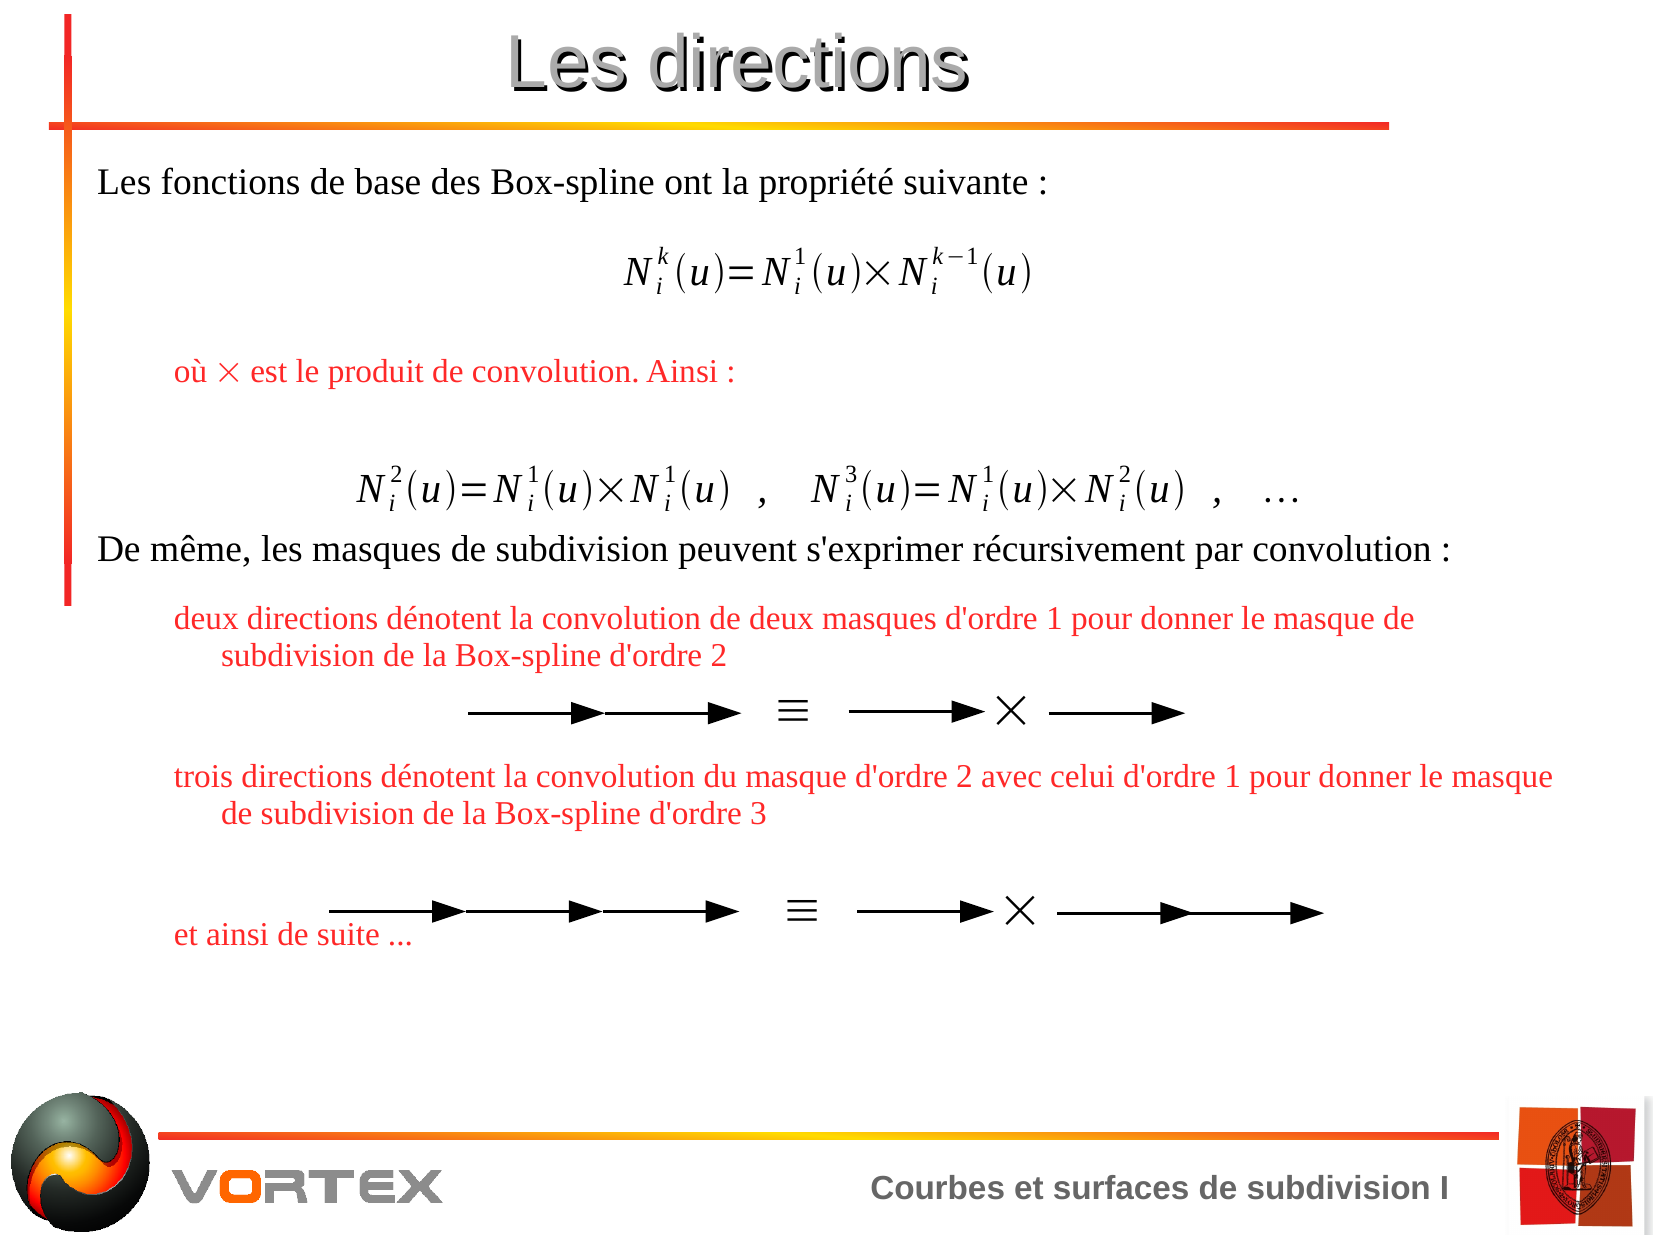

# Les directions
Les fonctions de base des Box-spline ont la propriété suivante :
où  est le produit de convolution. Ainsi :
De même, les masques de subdivision peuvent s'exprimer récursivement par convolution :
deux directions dénotent la convolution de deux masques d'ordre 1 pour donner le masque de subdivision de la Box-spline d'ordre 2
trois directions dénotent la convolution du masque d'ordre 2 avec celui d'ordre 1 pour donner le masque de subdivision de la Box-spline d'ordre 3
et ainsi de suite ...